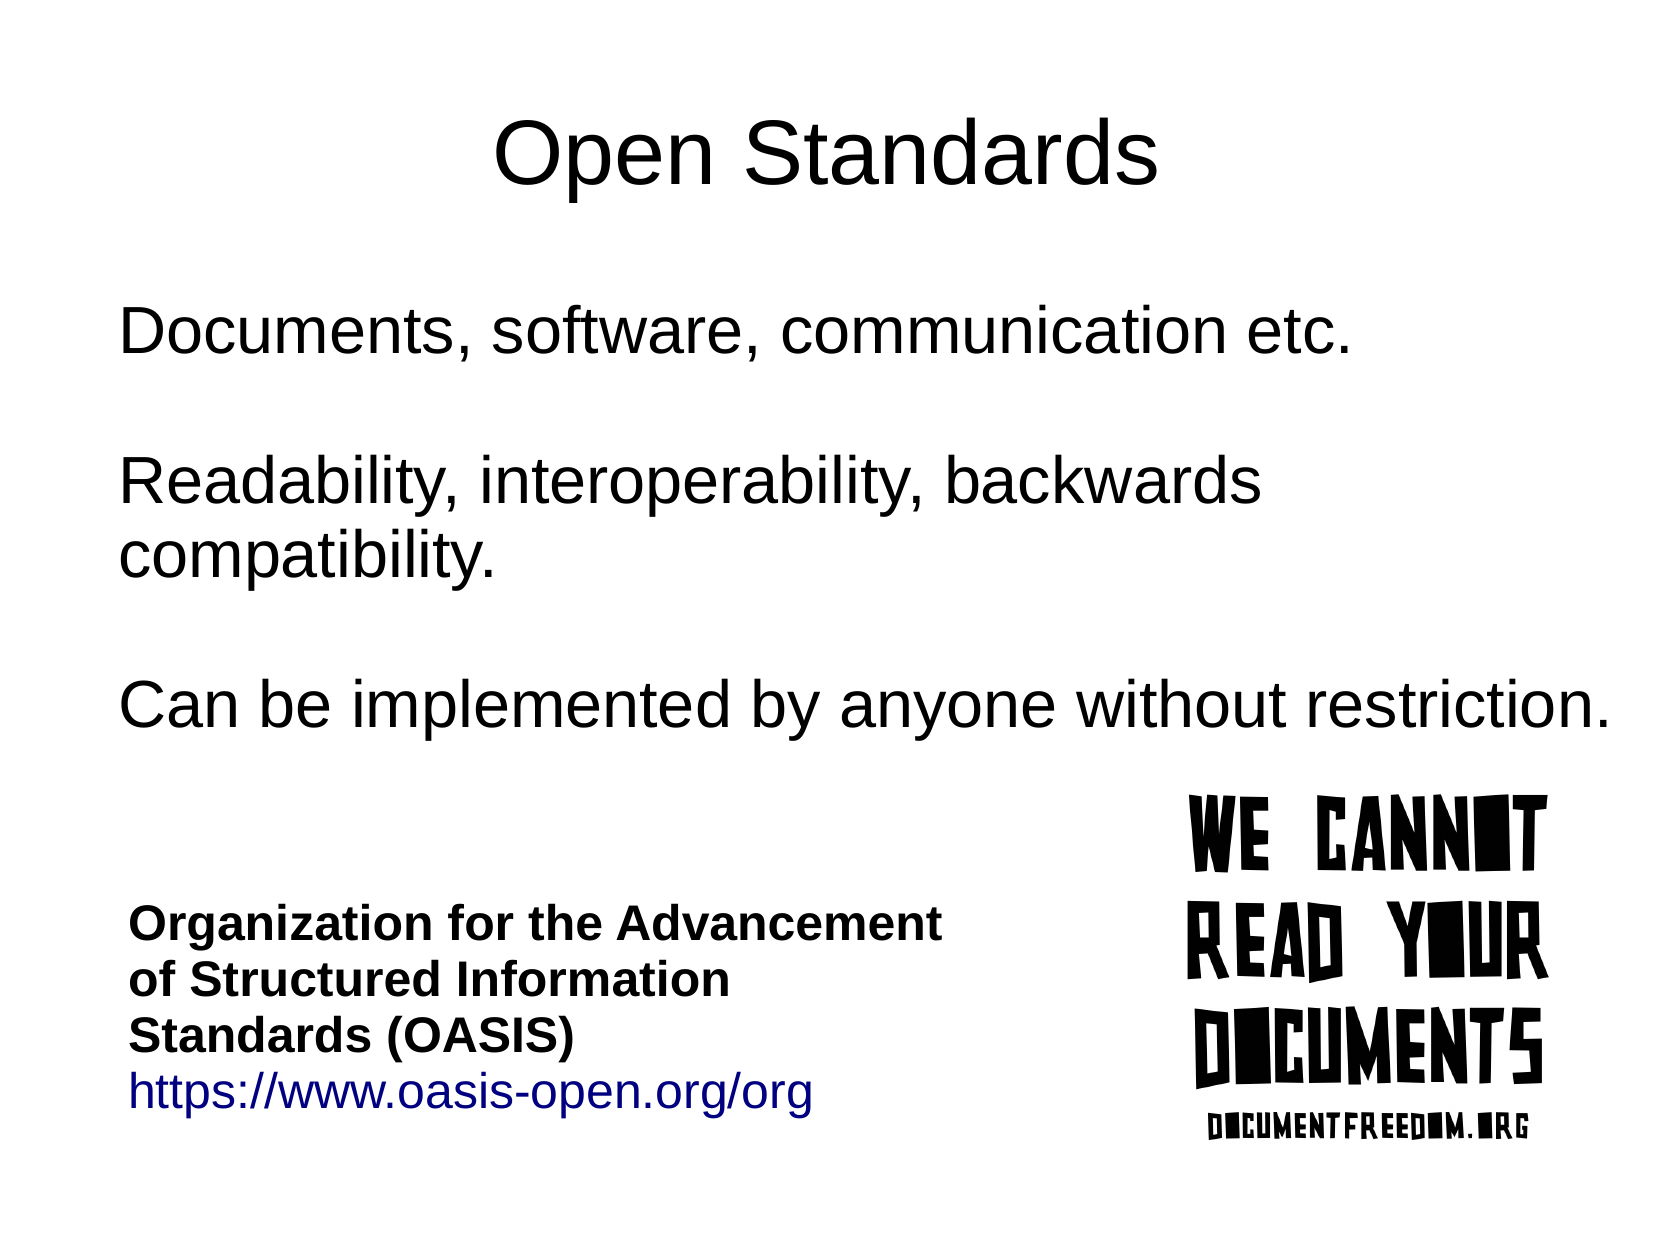

# Open Standards
Documents, software, communication etc.
Readability, interoperability, backwards compatibility.
Can be implemented by anyone without restriction.
Organization for the Advancement of Structured Information Standards (OASIS)
https://www.oasis-open.org/org